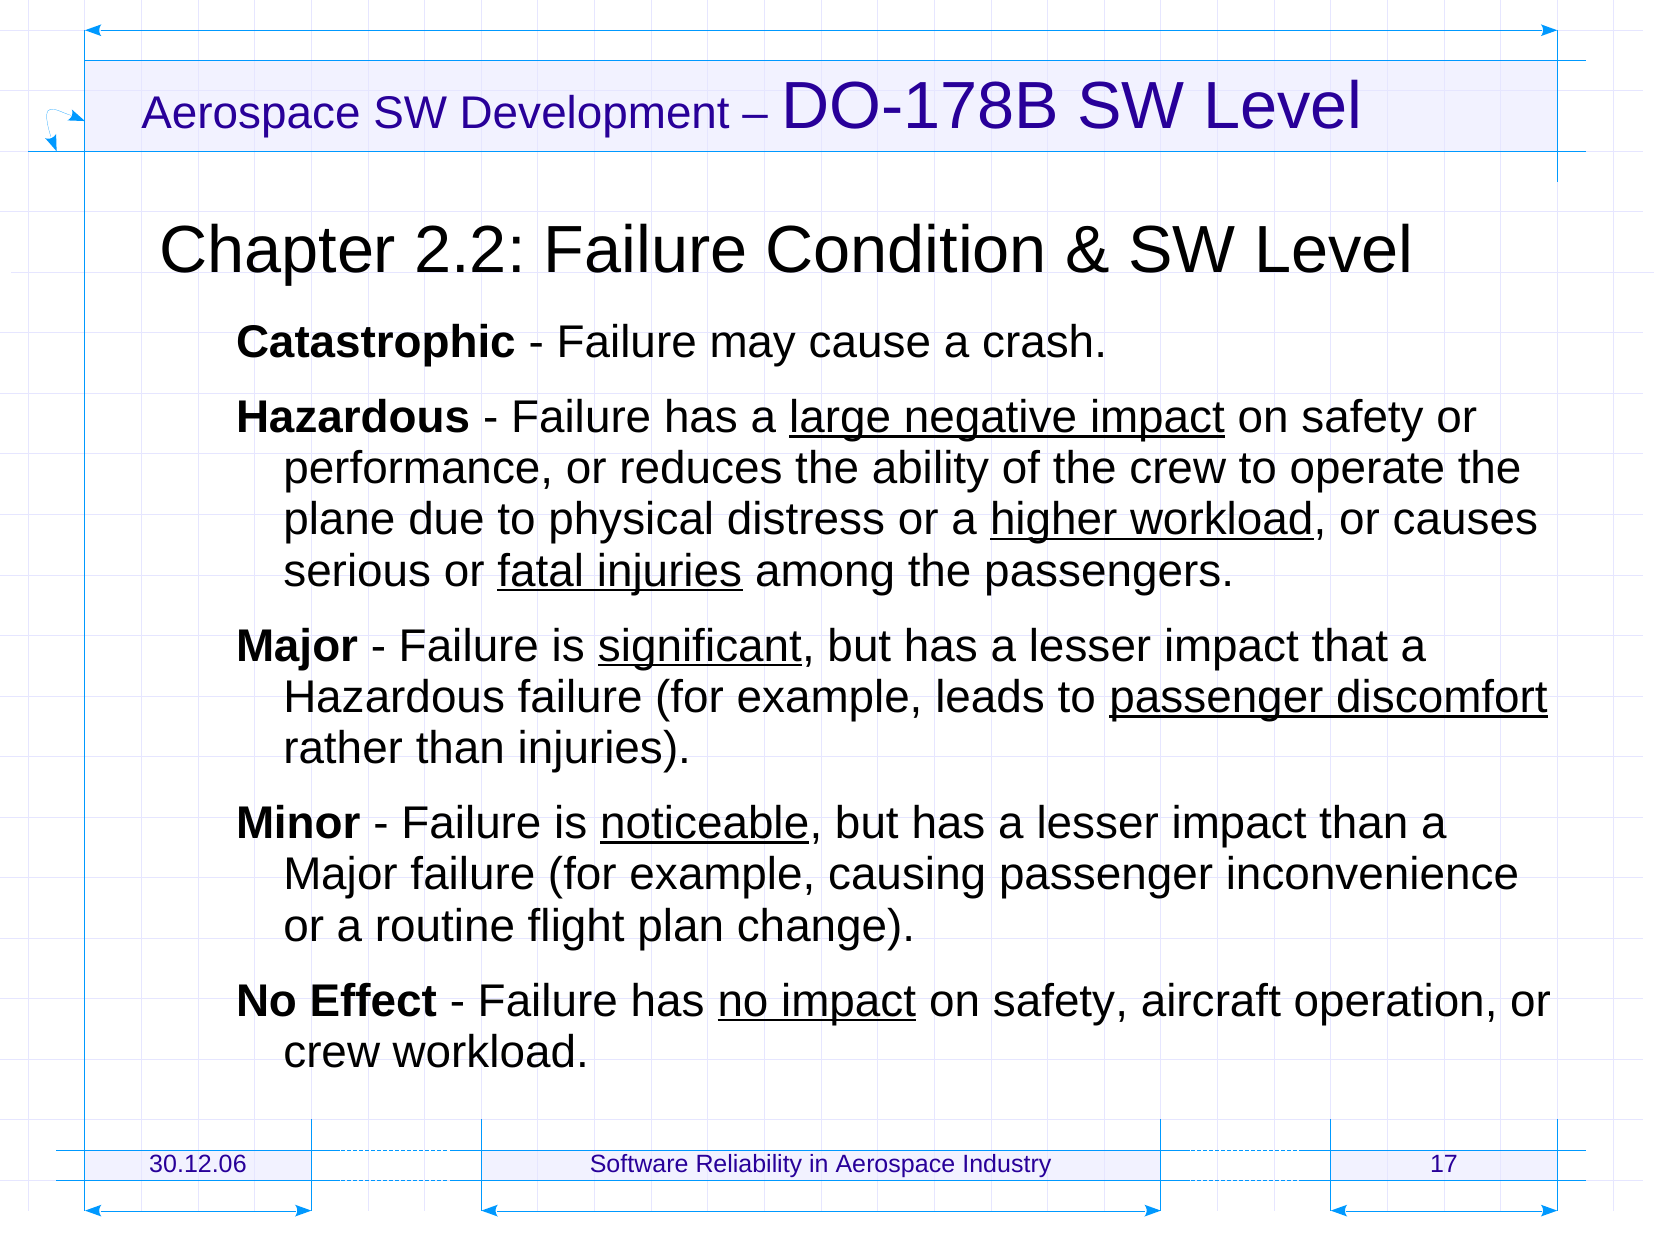

# Aerospace SW Development – DO-178B SW Level
Chapter 2.2: Failure Condition & SW Level
Catastrophic - Failure may cause a crash.
Hazardous - Failure has a large negative impact on safety or performance, or reduces the ability of the crew to operate the plane due to physical distress or a higher workload, or causes serious or fatal injuries among the passengers.
Major - Failure is significant, but has a lesser impact that a Hazardous failure (for example, leads to passenger discomfort rather than injuries).
Minor - Failure is noticeable, but has a lesser impact than a Major failure (for example, causing passenger inconvenience or a routine flight plan change).
No Effect - Failure has no impact on safety, aircraft operation, or crew workload.
30.12.06
Software Reliability in Aerospace Industry
17